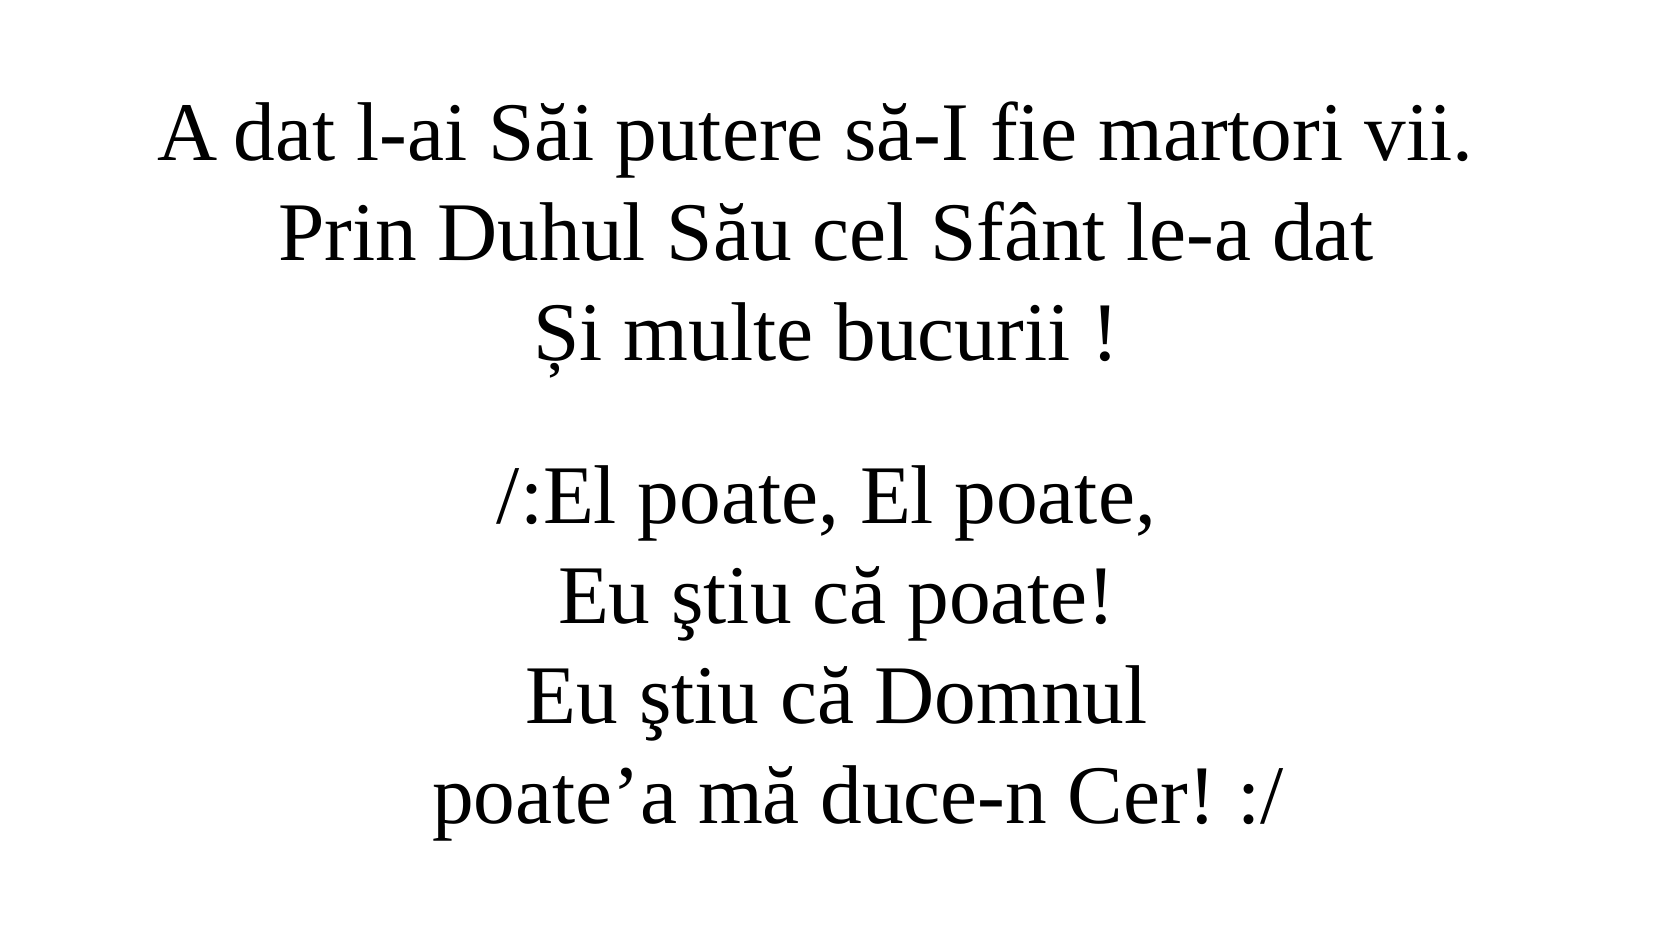

# A dat l-ai Săi putere să-I fie martori vii.
Prin Duhul Său cel Sfânt le-a dat
Și multe bucurii !
/:El poate, El poate,
 Eu ştiu că poate!
 Eu ştiu că Domnul
 poate’a mă duce-n Cer! :/